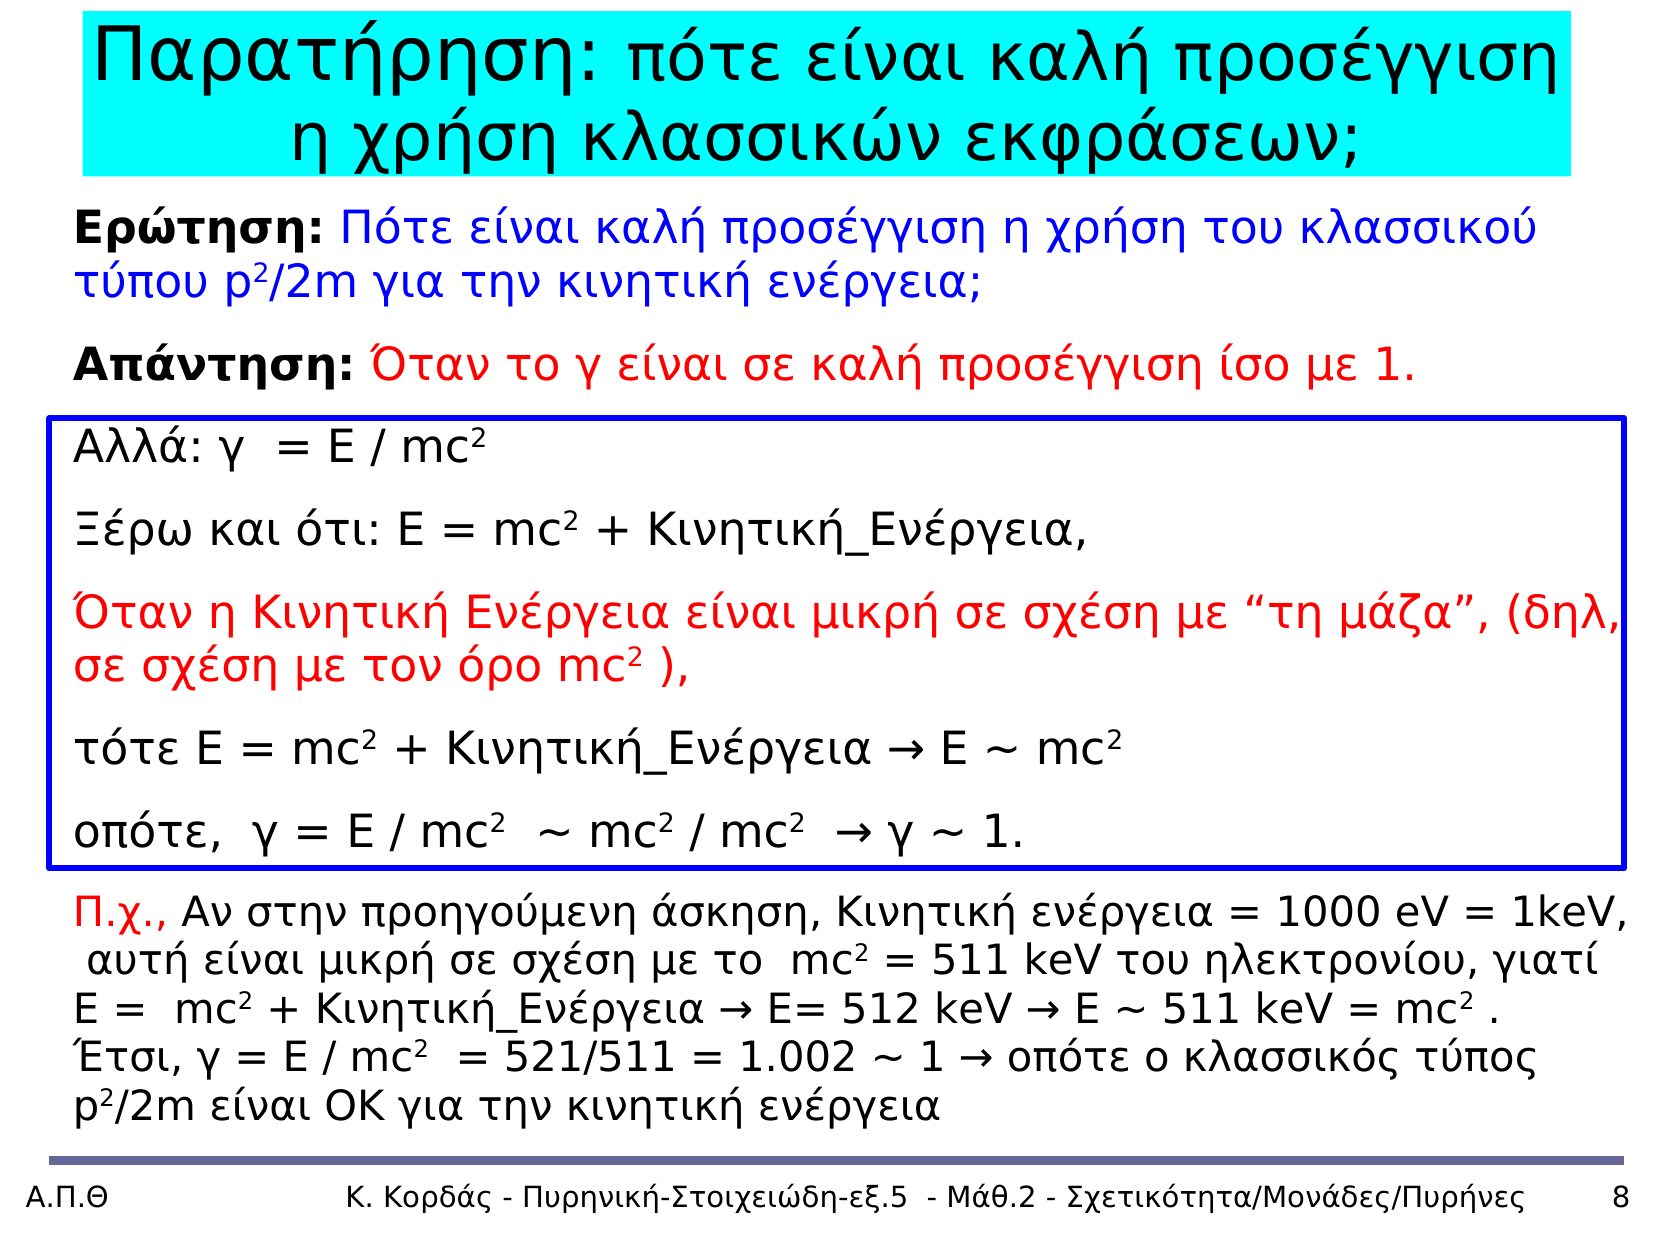

# Παρατήρηση: πότε είναι καλή προσέγγιση η χρήση κλασσικών εκφράσεων;
Ερώτηση: Πότε είναι καλή προσέγγιση η χρήση του κλασσικού τύπου p2/2m για την κινητική ενέργεια;
Απάντηση: Όταν το γ είναι σε καλή προσέγγιση ίσο με 1.
Αλλά: γ = Ε / mc2
Ξέρω και ότι: Ε = mc2 + Κινητική_Ενέργεια,
Όταν η Κινητική Ενέργεια είναι μικρή σε σχέση με “τη μάζα”, (δηλ, σε σχέση με τον όρο mc2 ),
τότε Ε = mc2 + Κινητική_Ενέργεια → Ε ~ mc2
οπότε, γ = Ε / mc2 ~ mc2 / mc2 → γ ~ 1.
Π.χ., Aν στην προηγούμενη άσκηση, Kινητική ενέργεια = 1000 eV = 1keV, αυτή είναι μικρή σε σχέση με το mc2 = 511 keV του ηλεκτρονίου, γιατί Ε = mc2 + Κινητική_Ενέργεια → Ε= 512 keV → Ε ~ 511 keV = mc2 . Έτσι, γ = Ε / mc2 = 521/511 = 1.002 ~ 1 → οπότε ο κλασσικός τύπος p2/2m είναι ΟΚ για την κινητική ενέργεια
Α.Π.Θ
Κ. Κορδάς - Πυρηνική-Στοιχειώδη-εξ.5 - Μάθ.2 - Σχετικότητα/Μονάδες/Πυρήνες
8